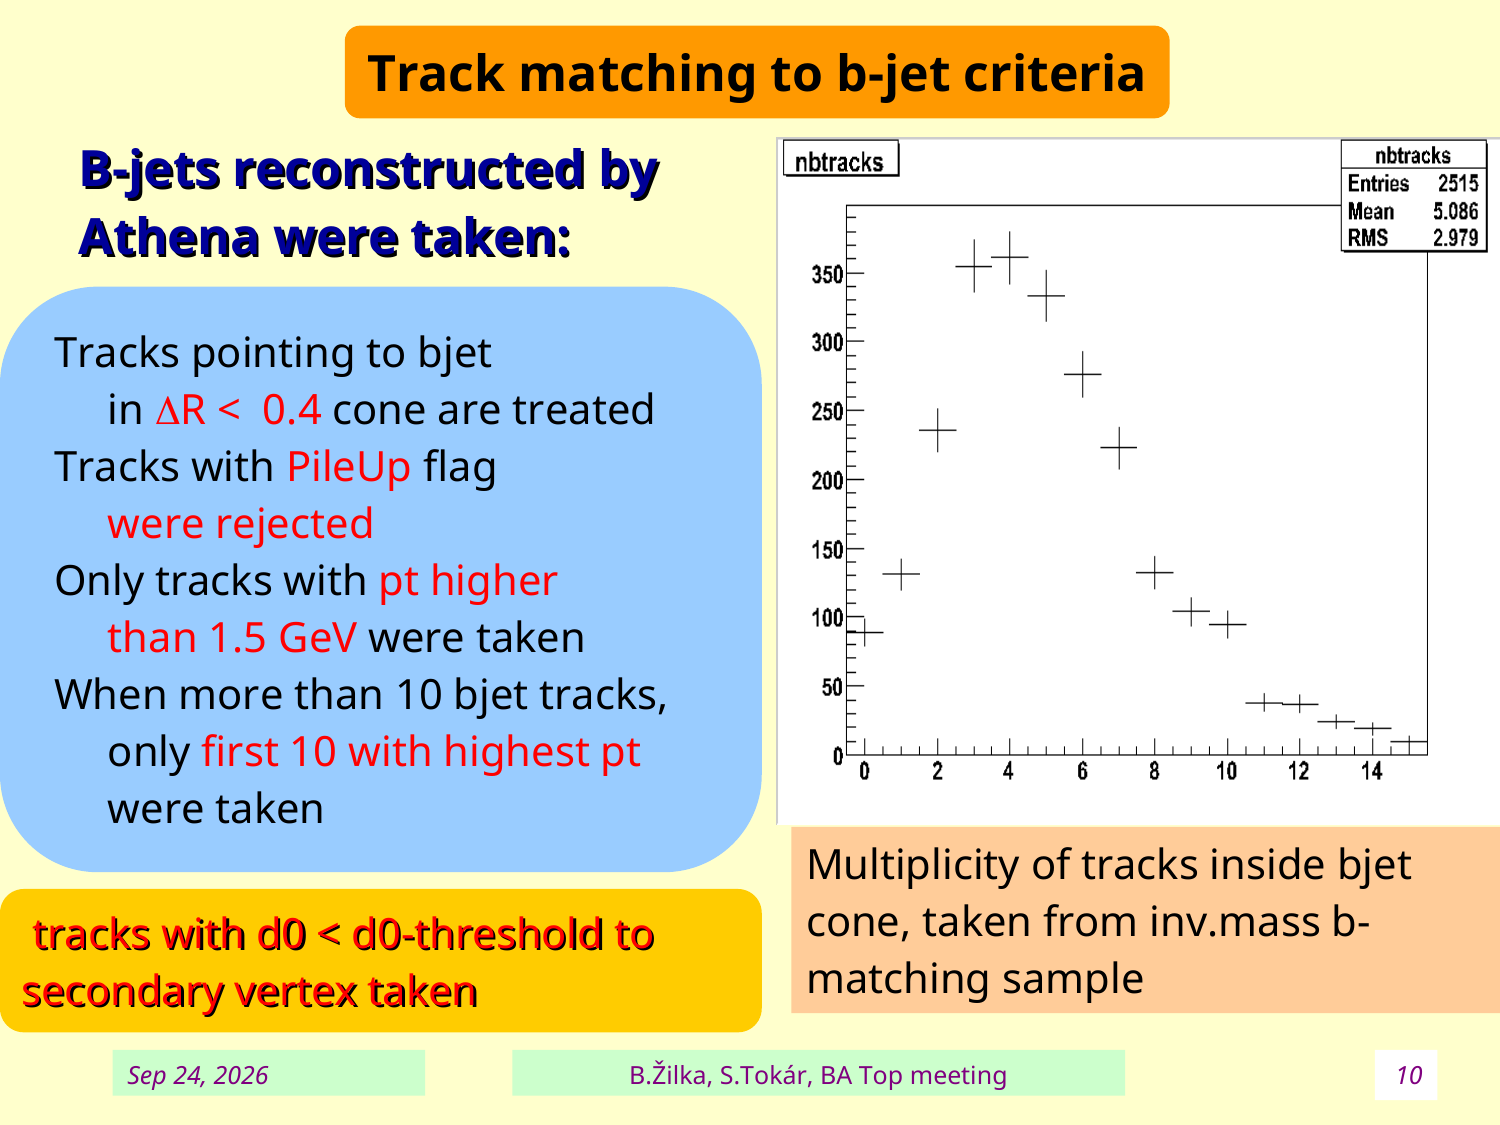

Track matching to b-jet criteria
B-jets reconstructed by
Athena were taken:
 Tracks pointing to bjet
 in R < 0.4 cone are treated
 Tracks with PileUp flag
 were rejected
 Only tracks with pt higher
 than 1.5 GeV were taken
 When more than 10 bjet tracks,
 only first 10 with highest pt
 were taken
Multiplicity of tracks inside bjet cone, taken from inv.mass b-matching sample
 tracks with d0 < d0-threshold to secondary vertex taken
B.Žilka, S.Tokár, BA Top meeting
10